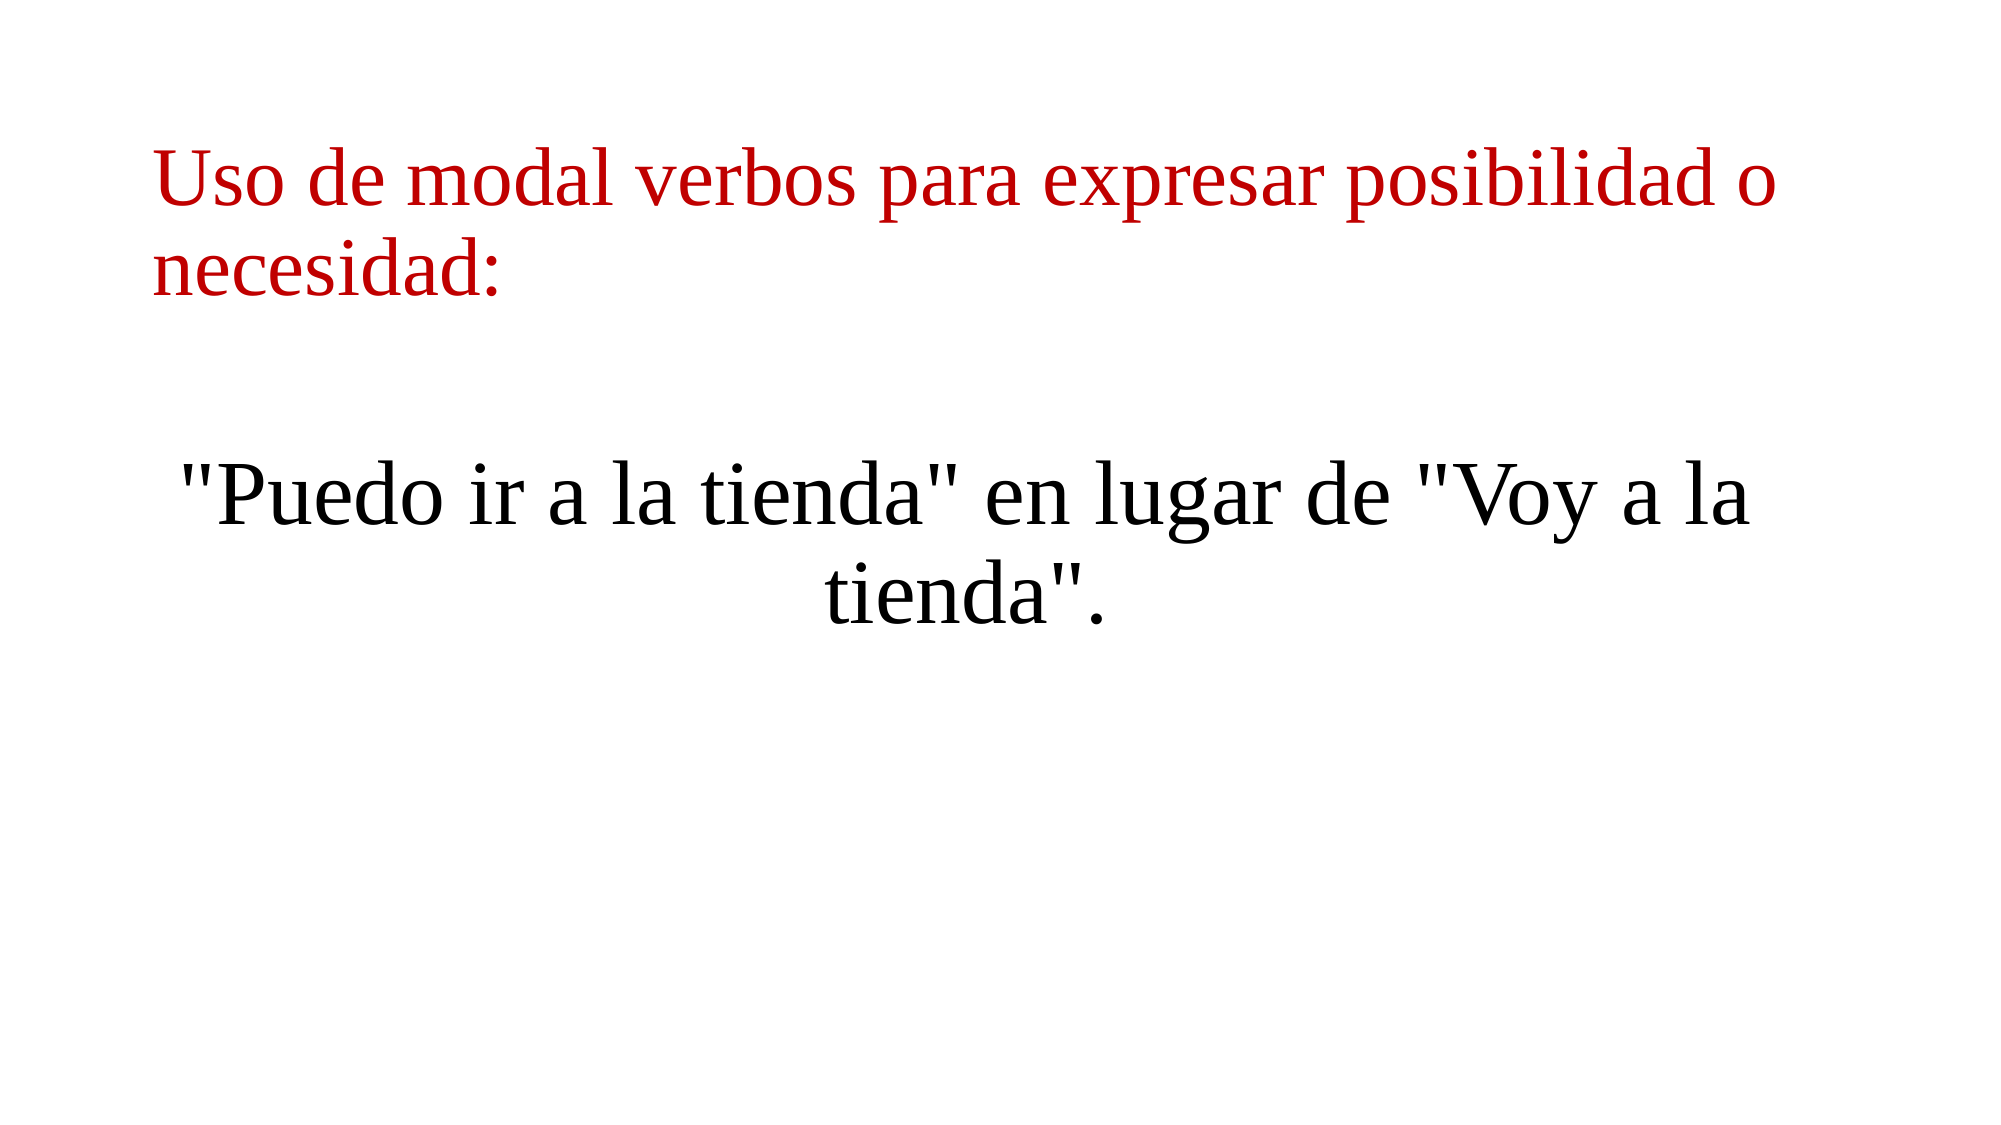

# Uso de modal verbos para expresar posibilidad o necesidad:
"Puedo ir a la tienda" en lugar de "Voy a la tienda".